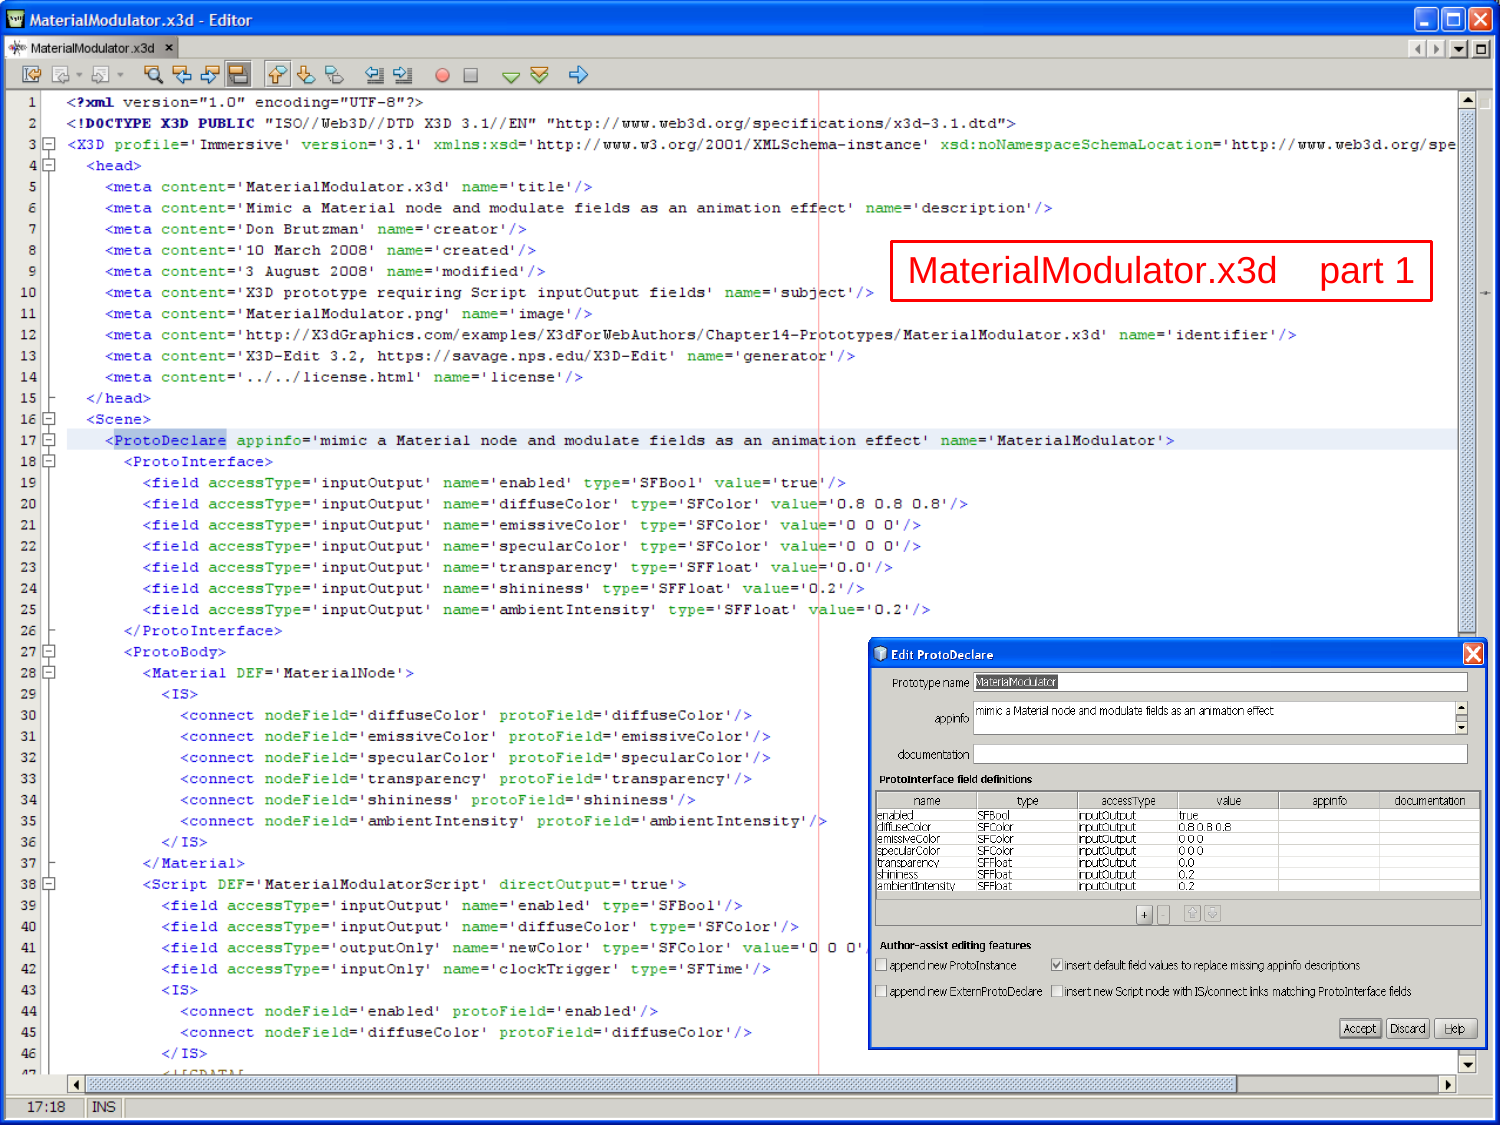

# ProtoInstance X3D-Edit 2 MaterialModulator.x3d
MaterialModulator.x3d part 1